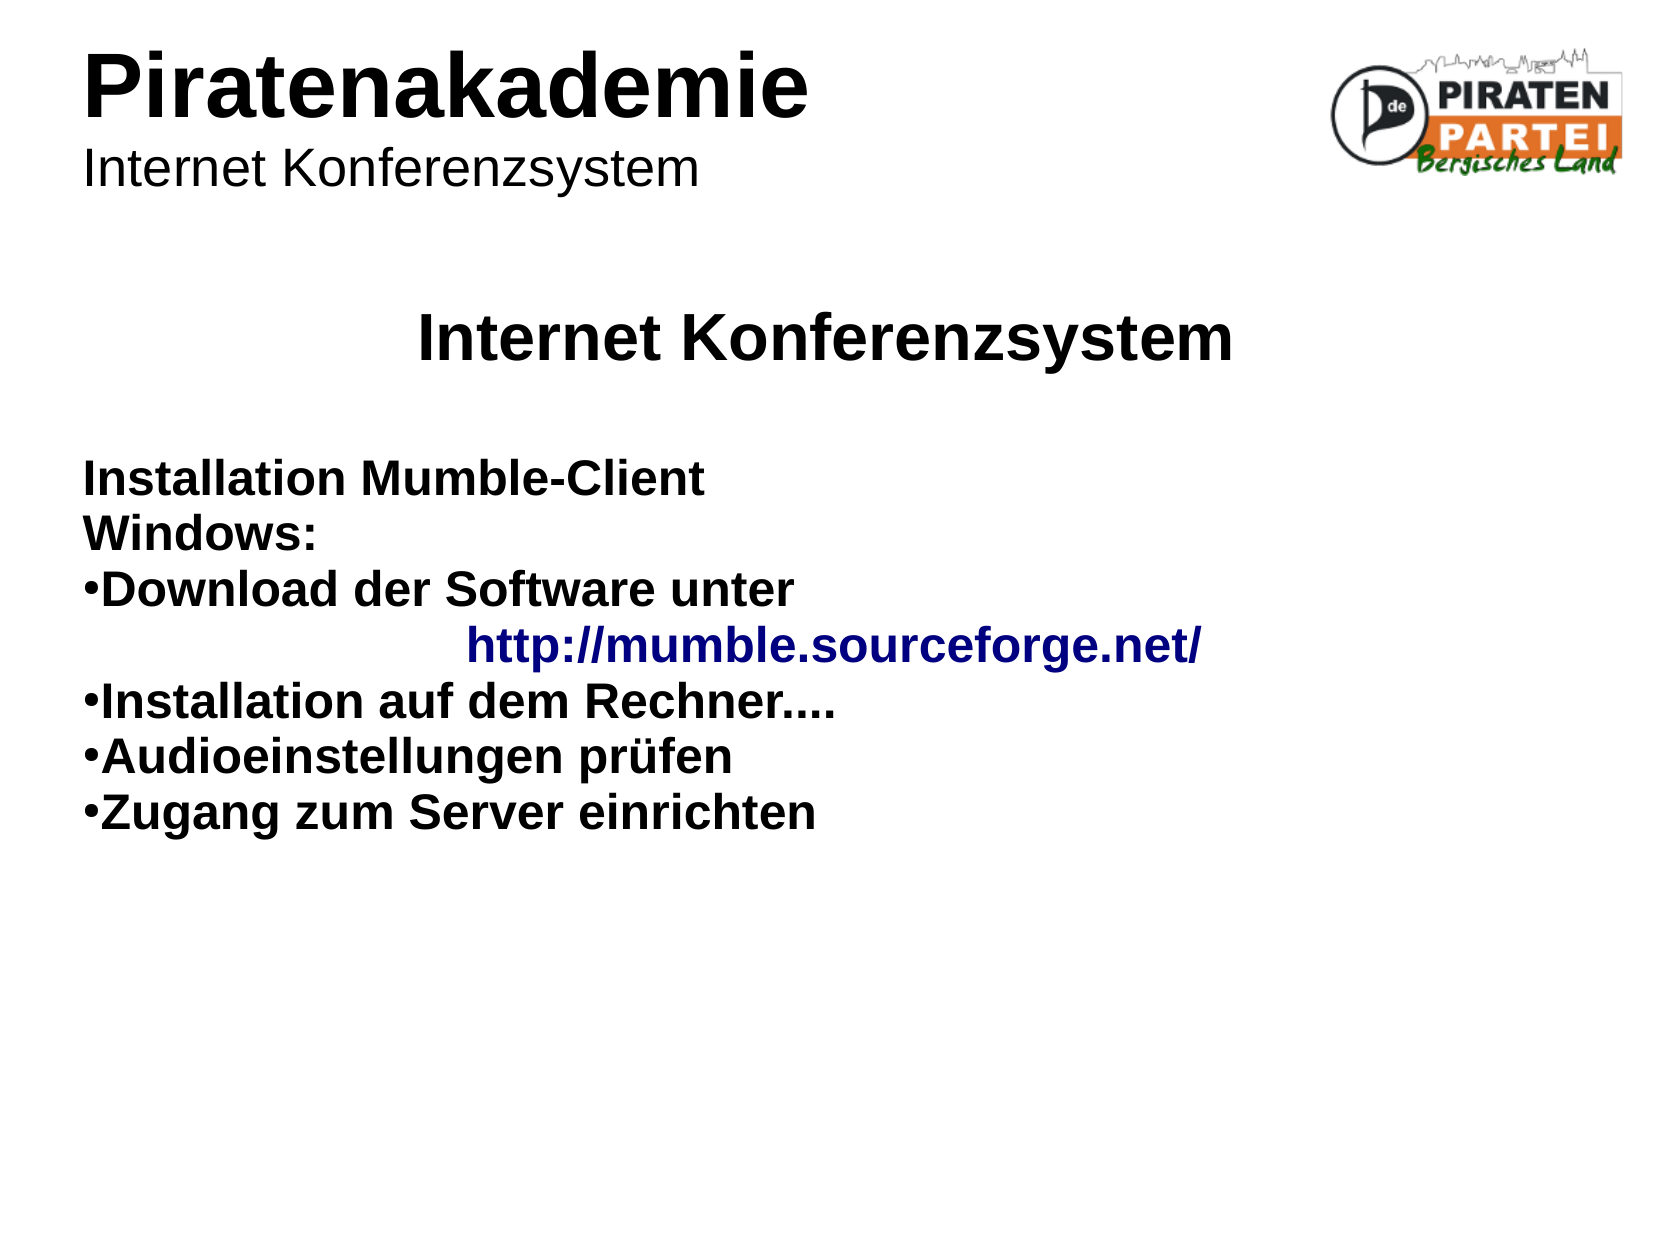

# Piratenakademie Internet Konferenzsystem
Internet Konferenzsystem
Installation Mumble-Client
Windows:
Download der Software unter
					 http://mumble.sourceforge.net/
Installation auf dem Rechner....
Audioeinstellungen prüfen
Zugang zum Server einrichten